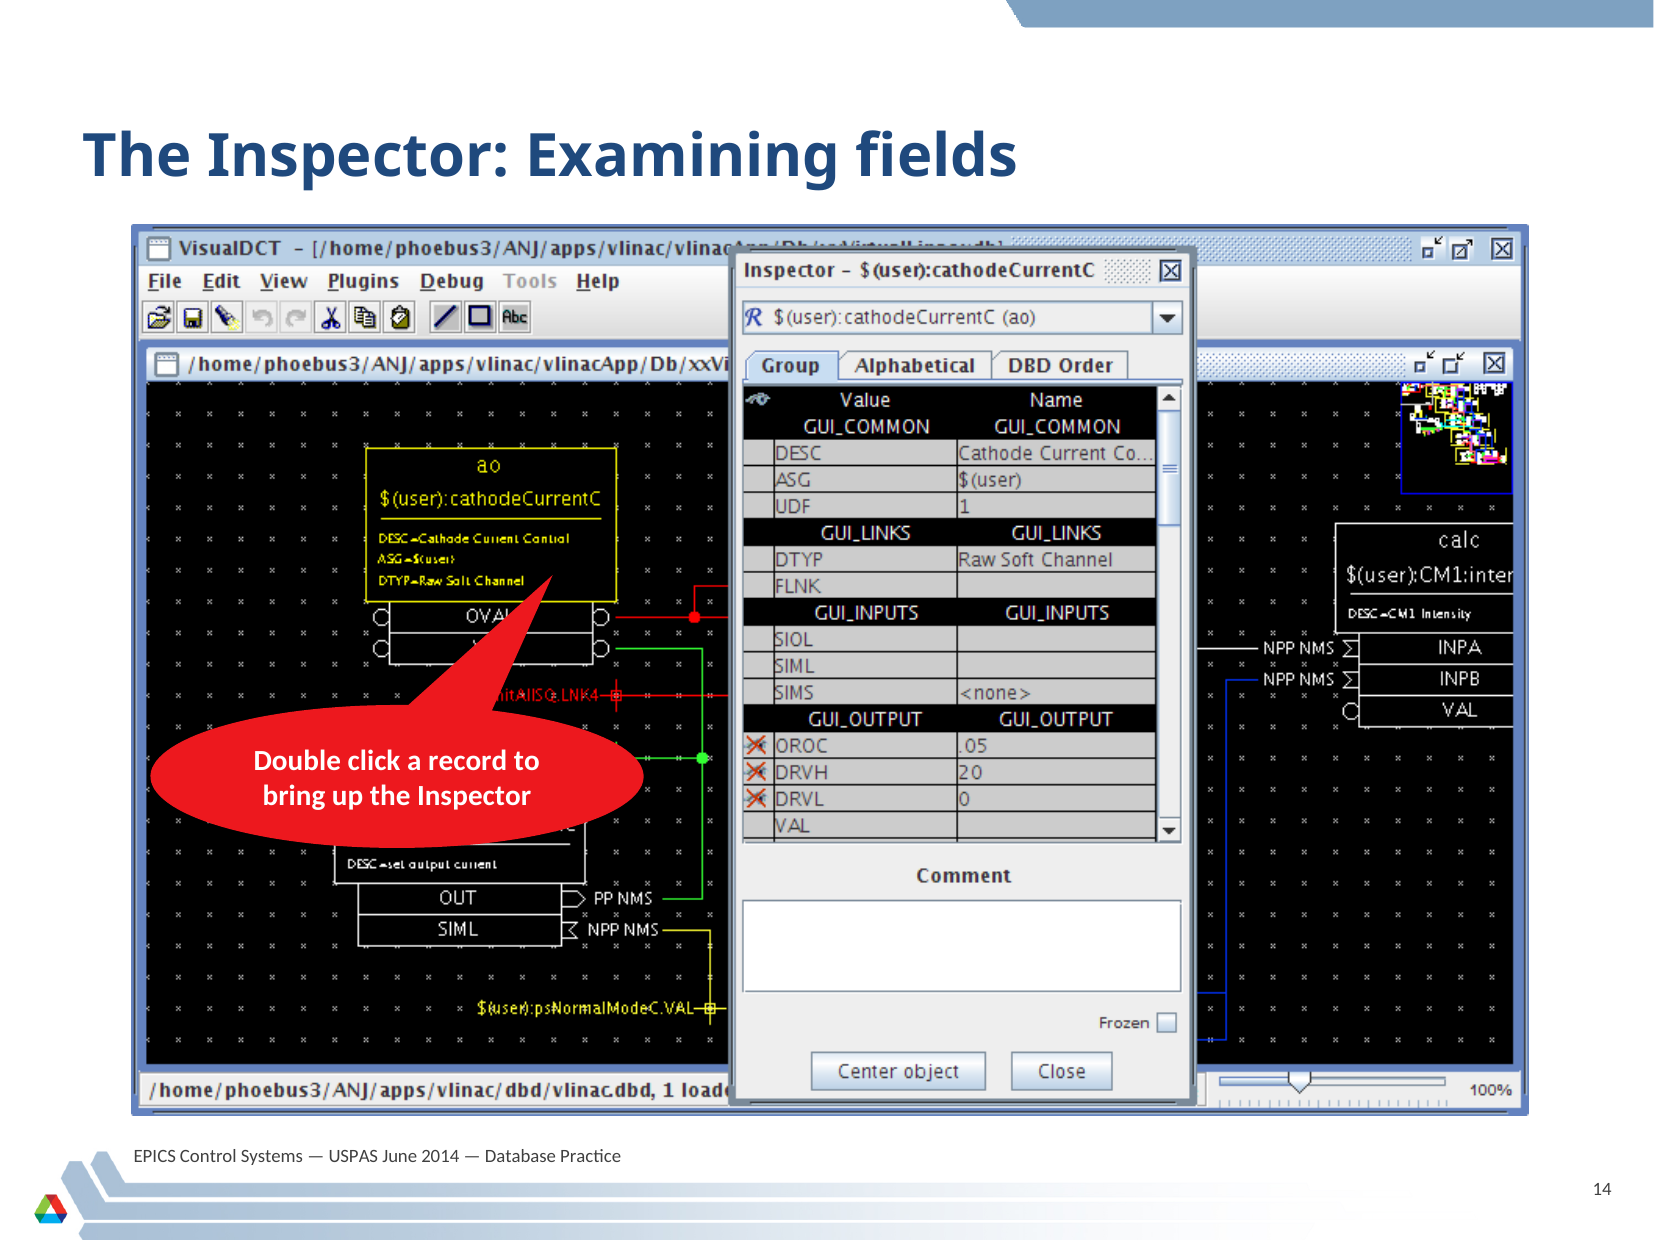

# The Inspector: Examining fields
Double click a record to bring up the Inspector
EPICS Control Systems — USPAS June 2014 — Database Practice
14